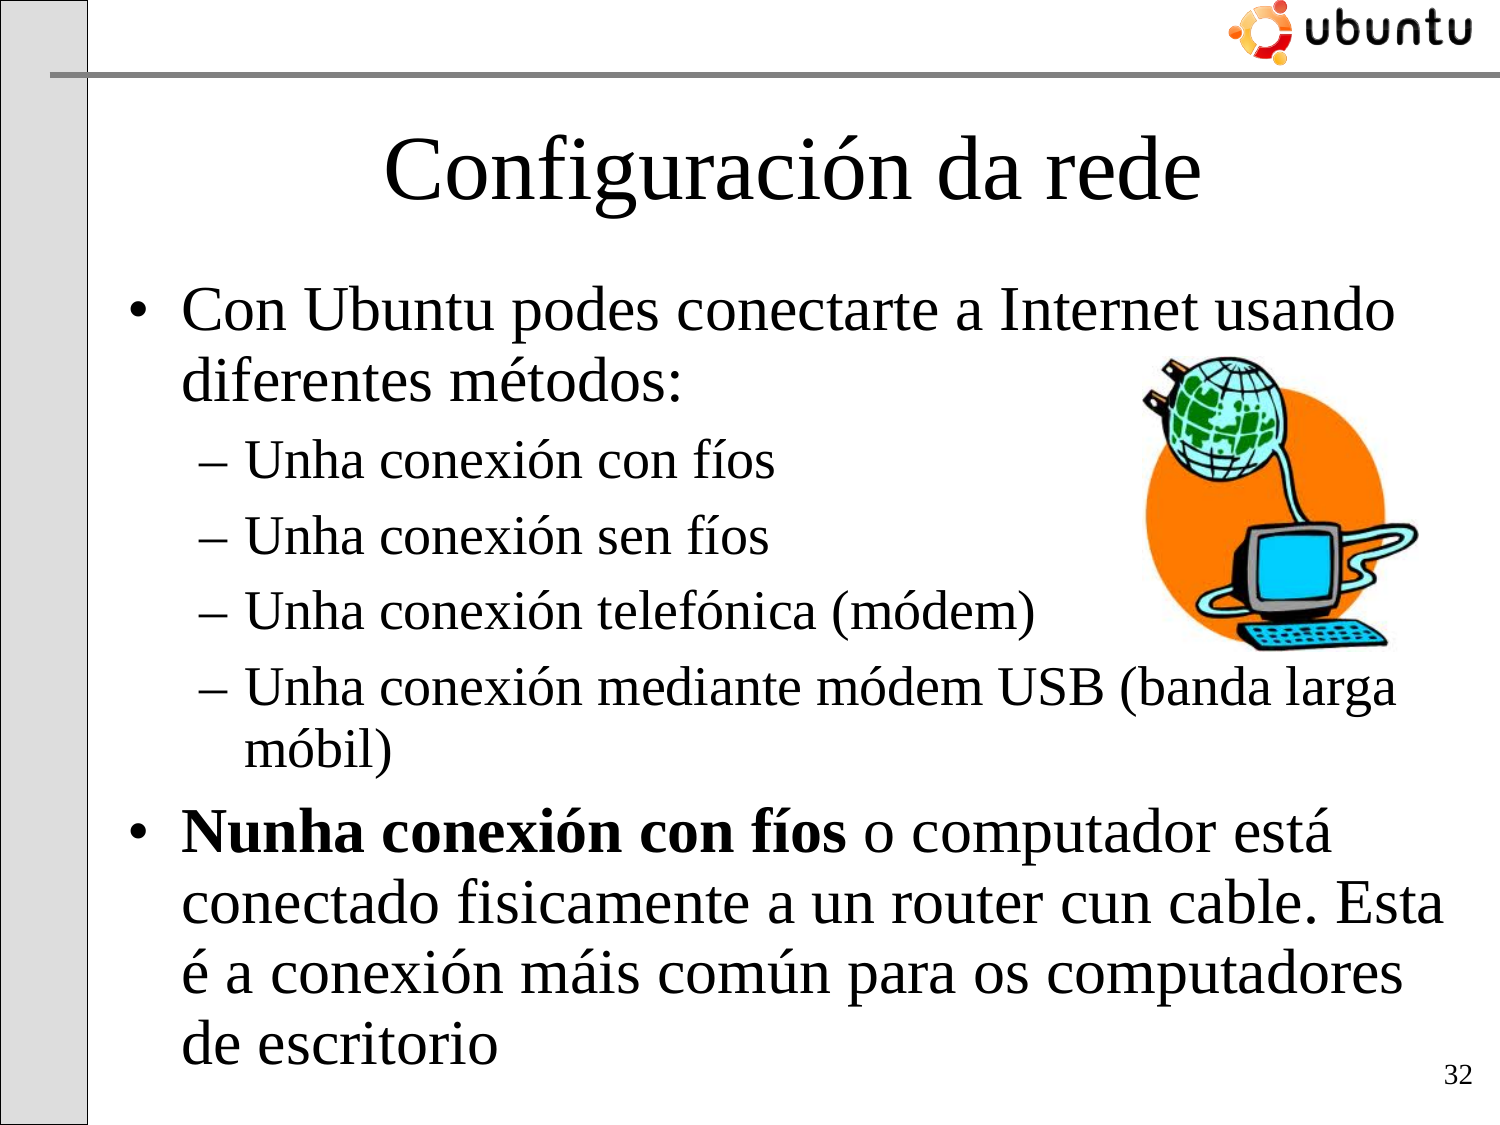

# Configuración da rede
Con Ubuntu podes conectarte a Internet usando diferentes métodos:
Unha conexión con fíos
Unha conexión sen fíos
Unha conexión telefónica (módem)
Unha conexión mediante módem USB (banda larga móbil)
Nunha conexión con fíos o computador está conectado fisicamente a un router cun cable. Esta é a conexión máis común para os computadores de escritorio
32